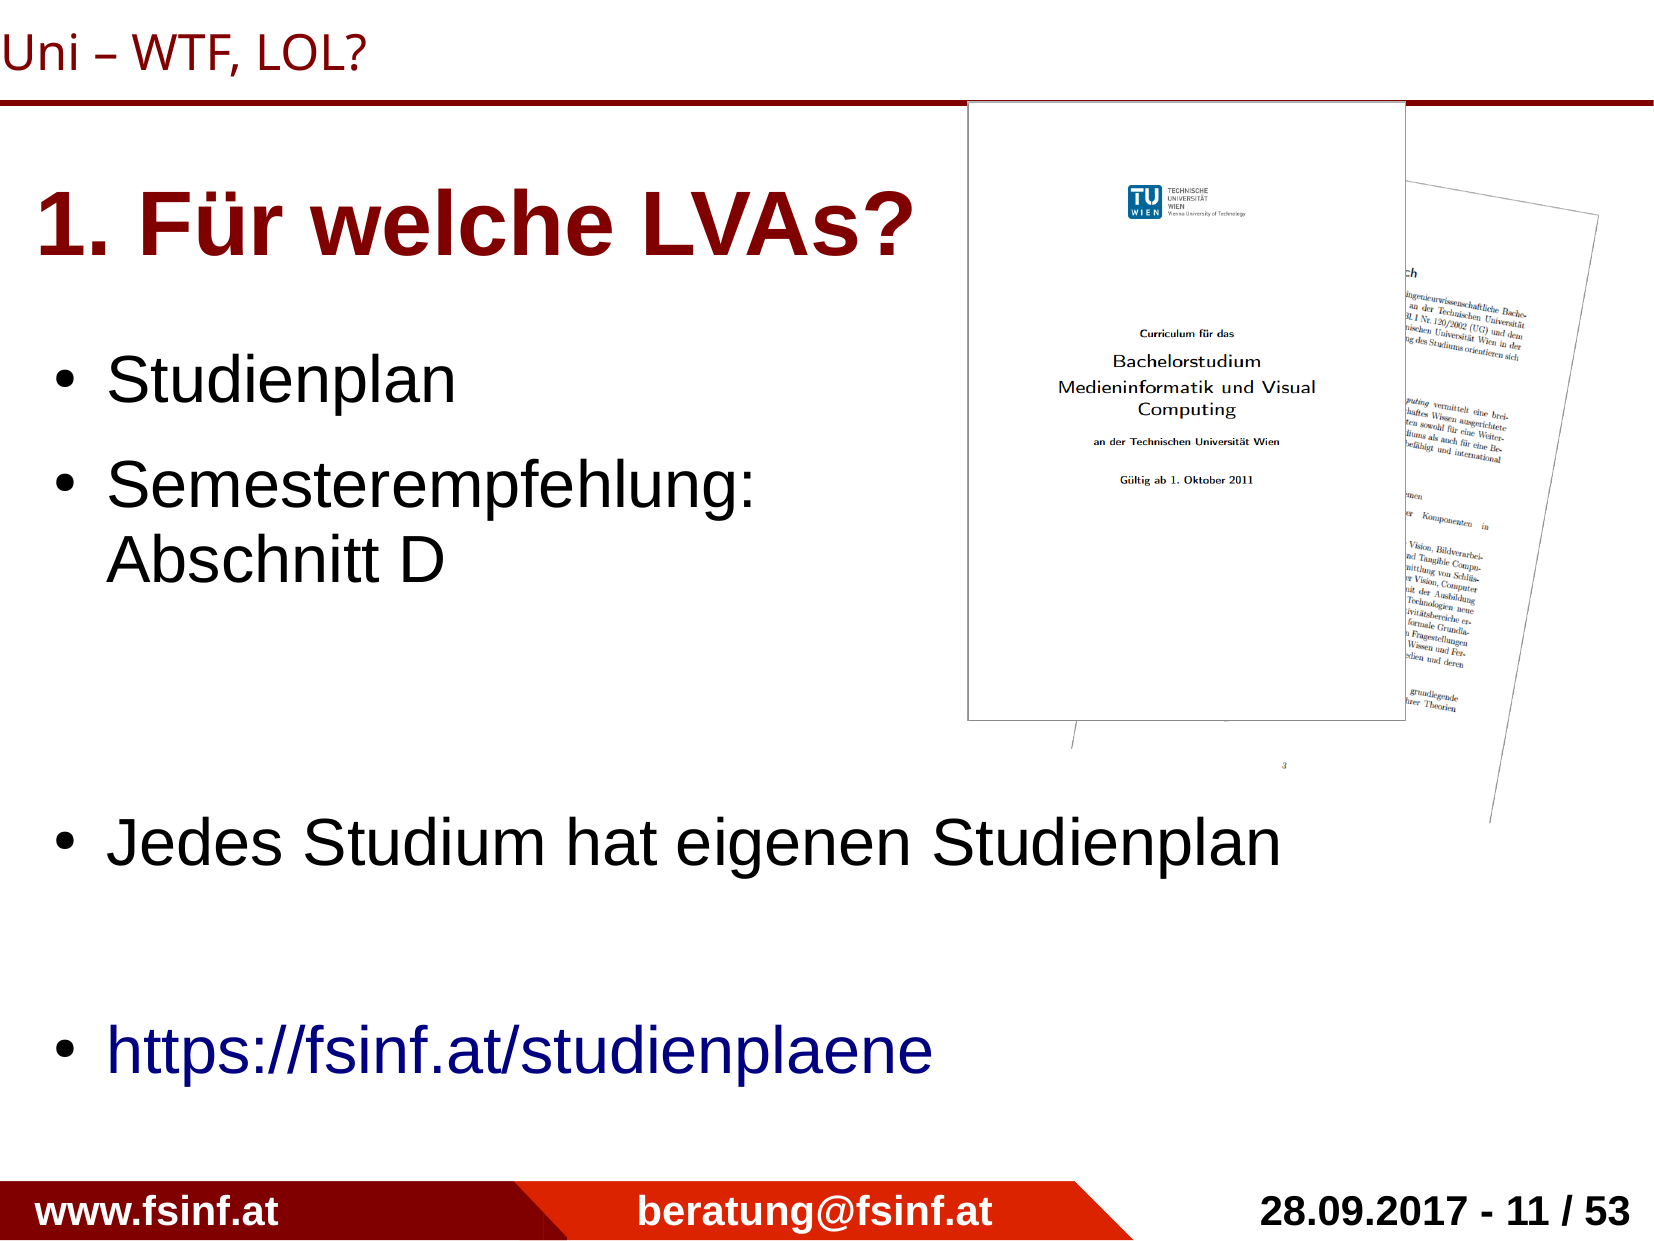

# 1. Für welche LVAs?
Studienplan
Semesterempfehlung:
Abschnitt D
Jedes Studium hat eigenen Studienplan
https://fsinf.at/studienplaene